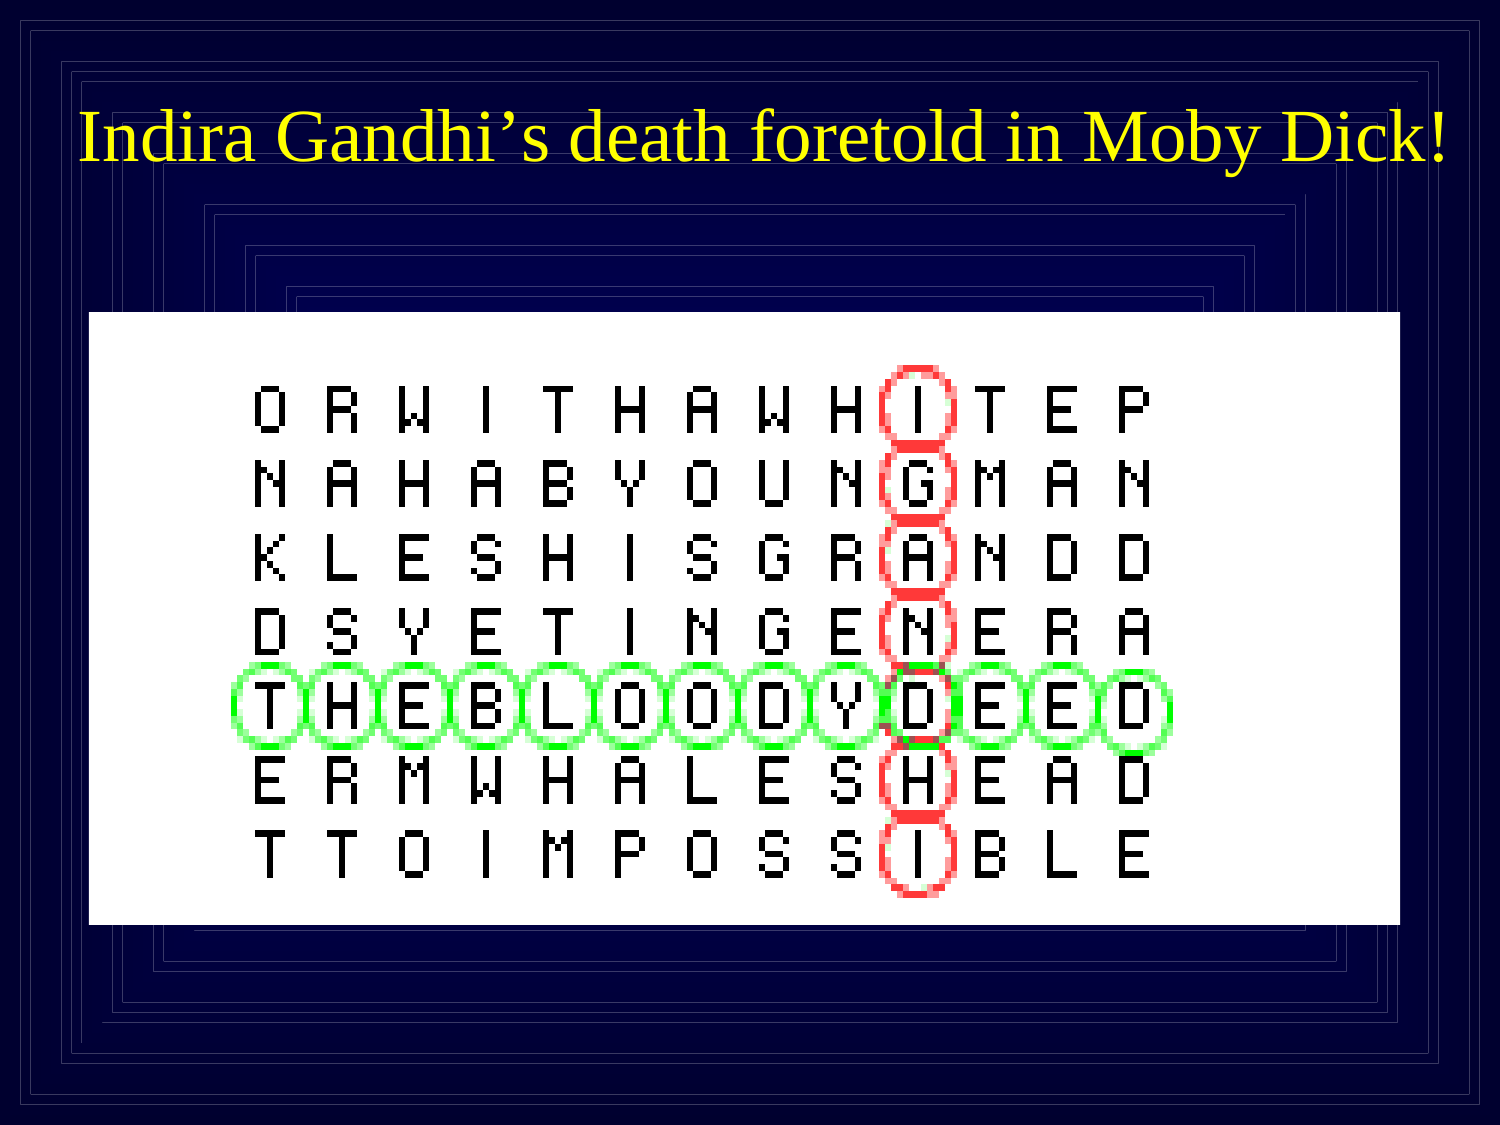

Indira Gandhi’s death foretold in Moby Dick!